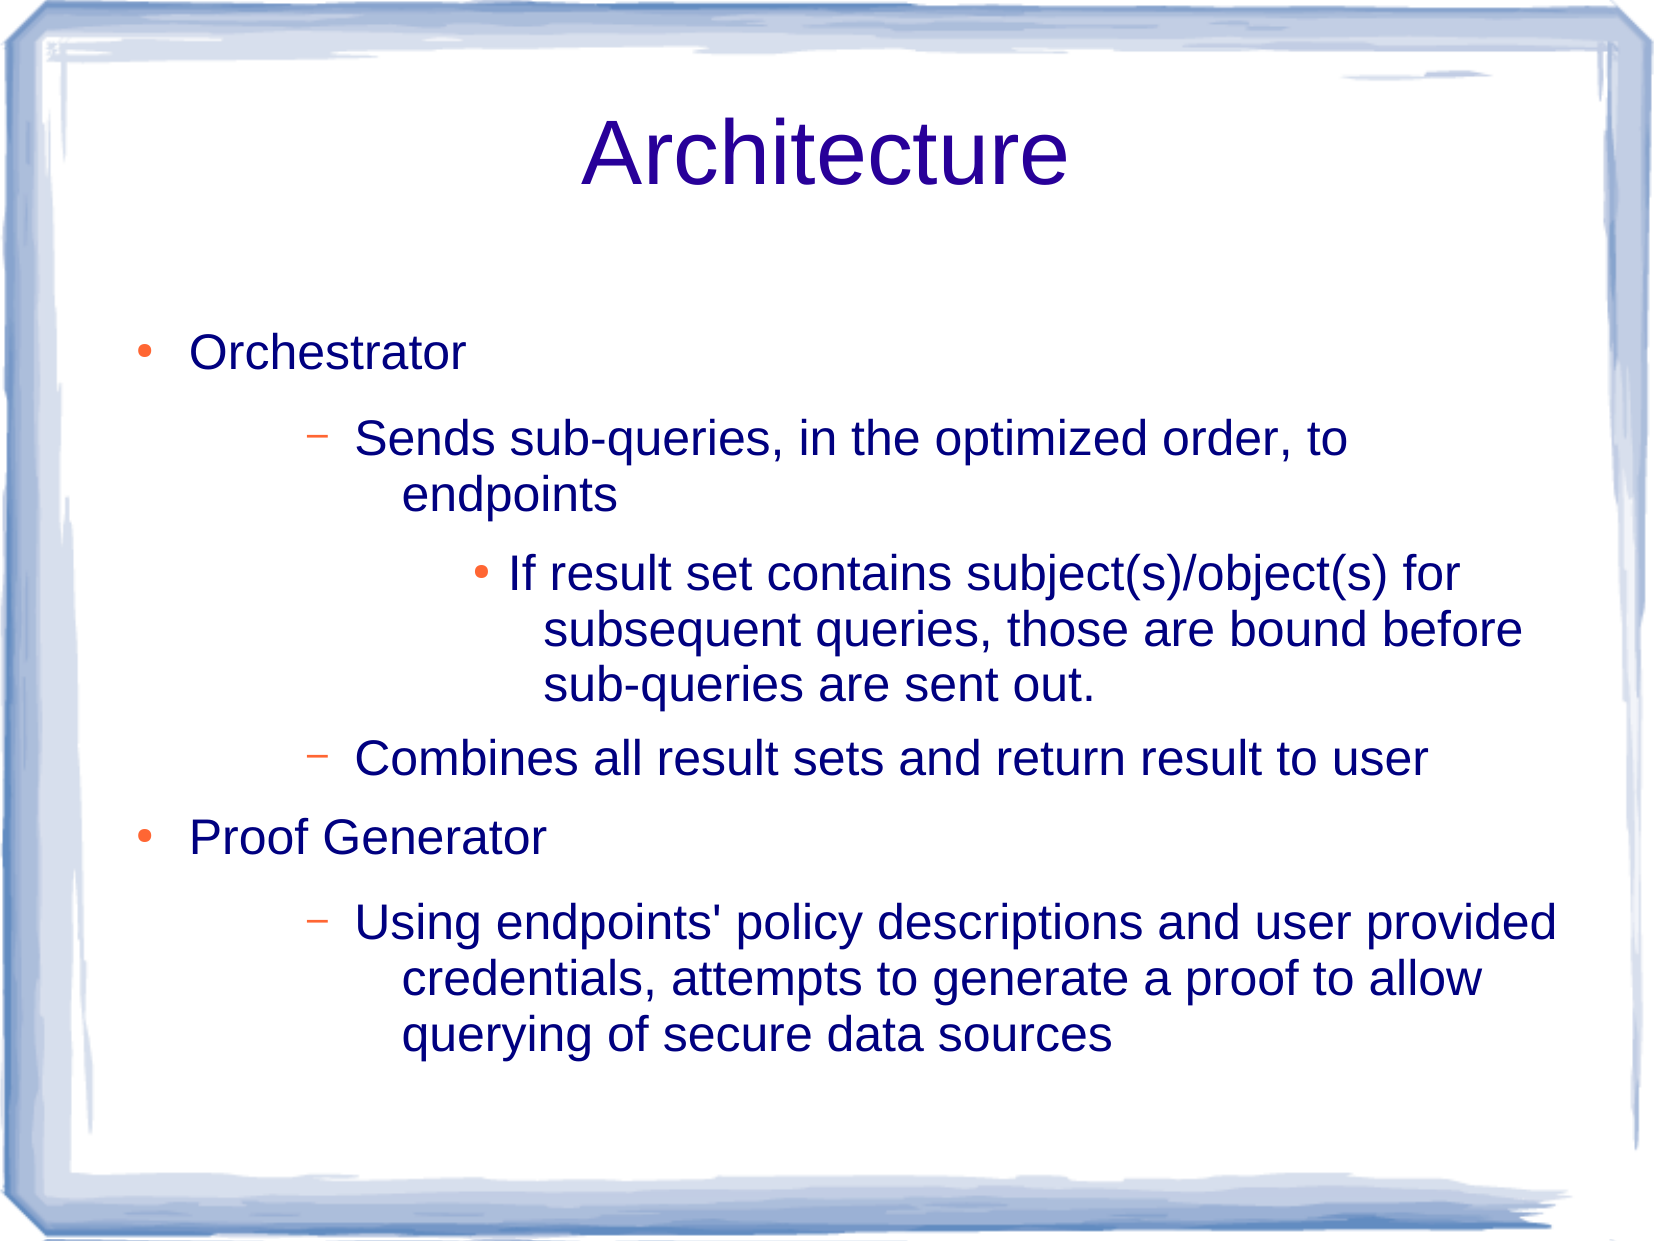

# Architecture
Orchestrator
Sends sub-queries, in the optimized order, to endpoints
If result set contains subject(s)/object(s) for subsequent queries, those are bound before sub-queries are sent out.
Combines all result sets and return result to user
Proof Generator
Using endpoints' policy descriptions and user provided credentials, attempts to generate a proof to allow querying of secure data sources